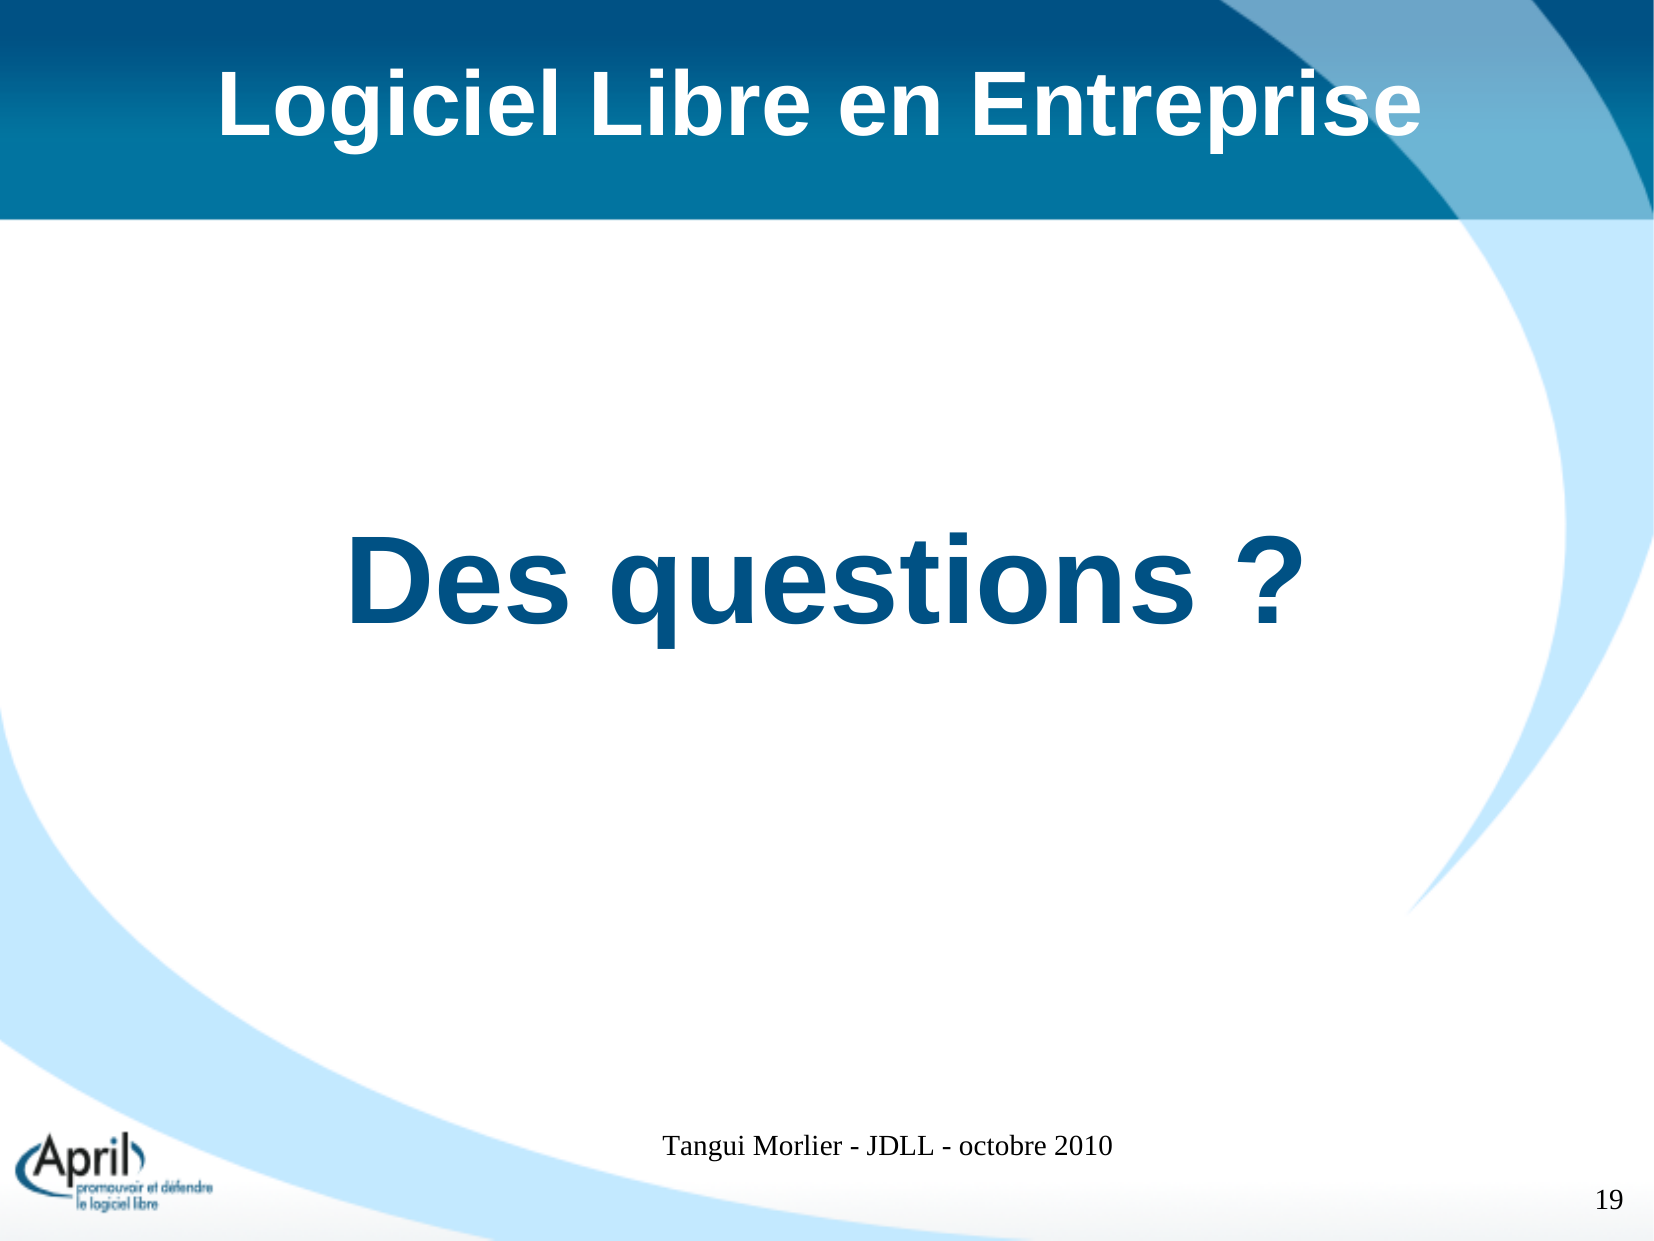

# Logiciel Libre en Entreprise
Des questions ?
Tangui Morlier - JDLL - octobre 2010
19